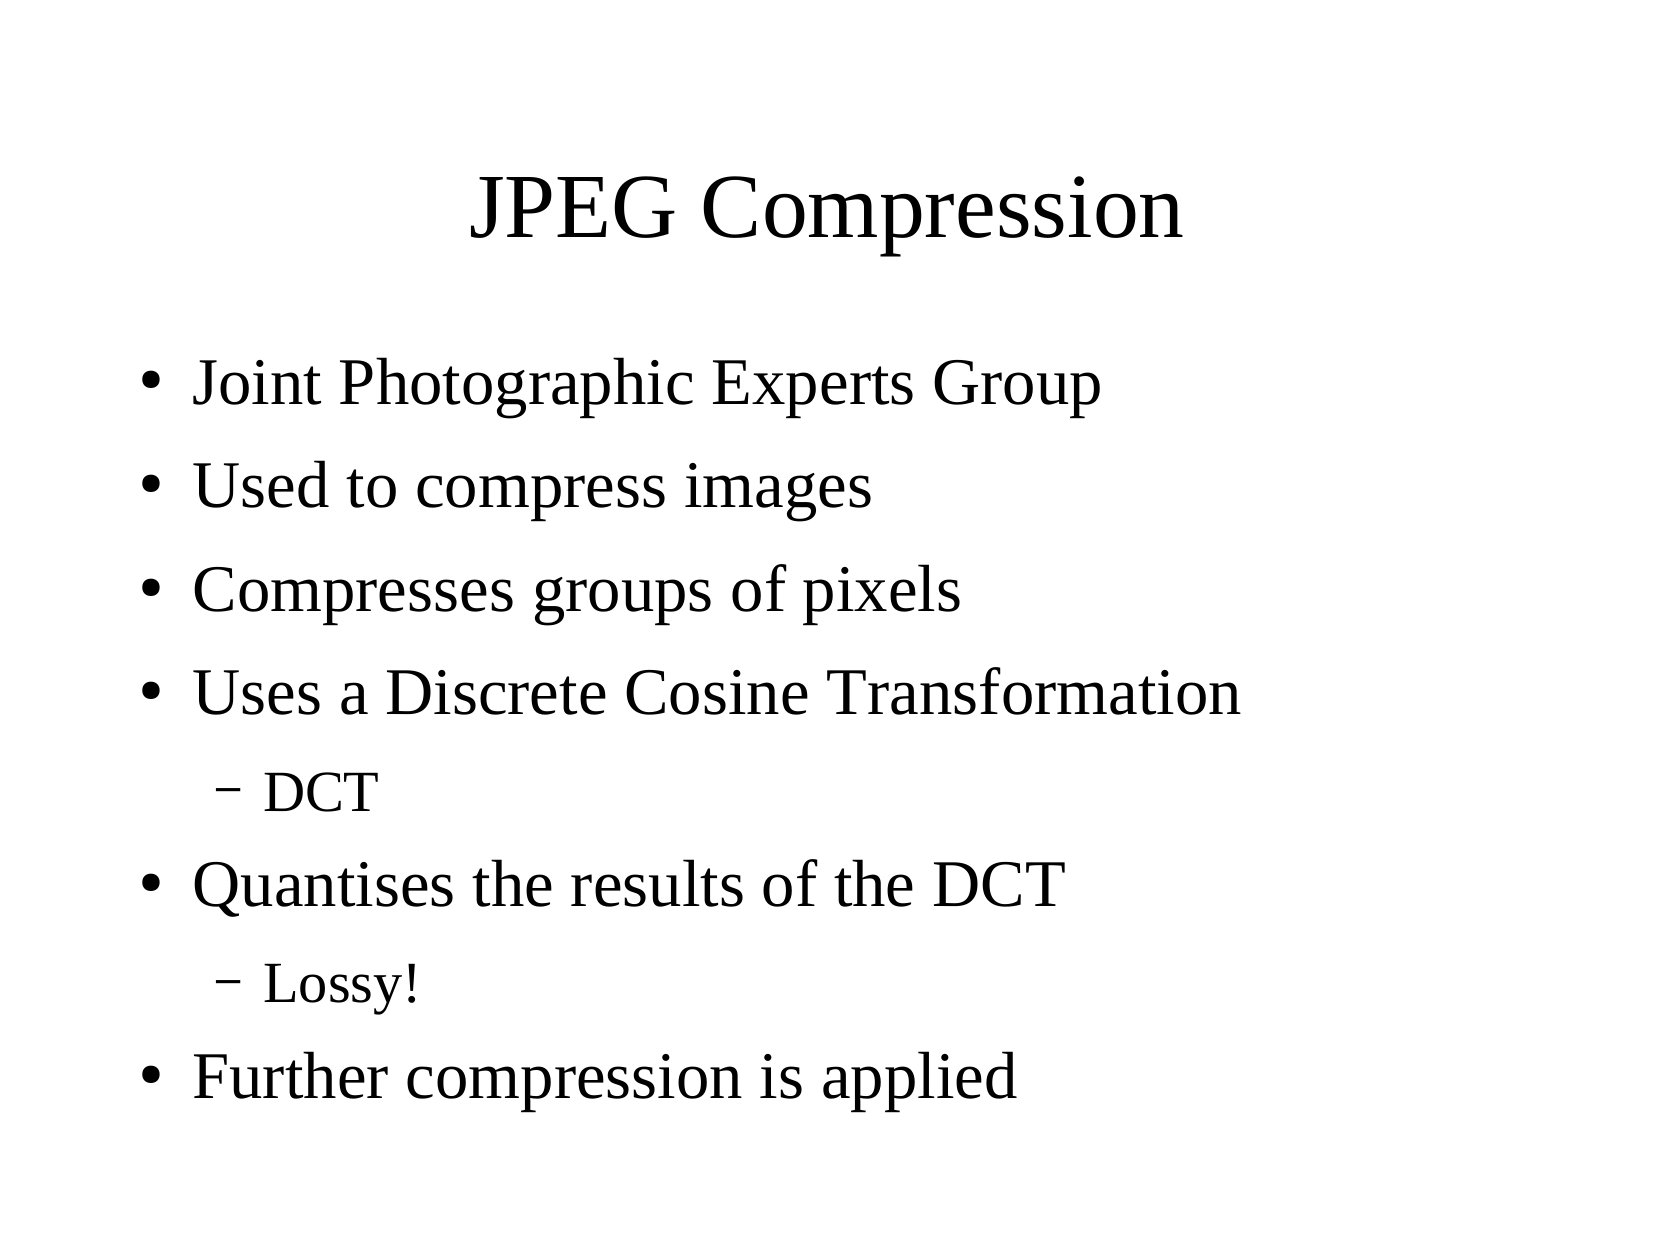

# JPEG Compression
Joint Photographic Experts Group
Used to compress images
Compresses groups of pixels
Uses a Discrete Cosine Transformation
DCT
Quantises the results of the DCT
Lossy!
Further compression is applied